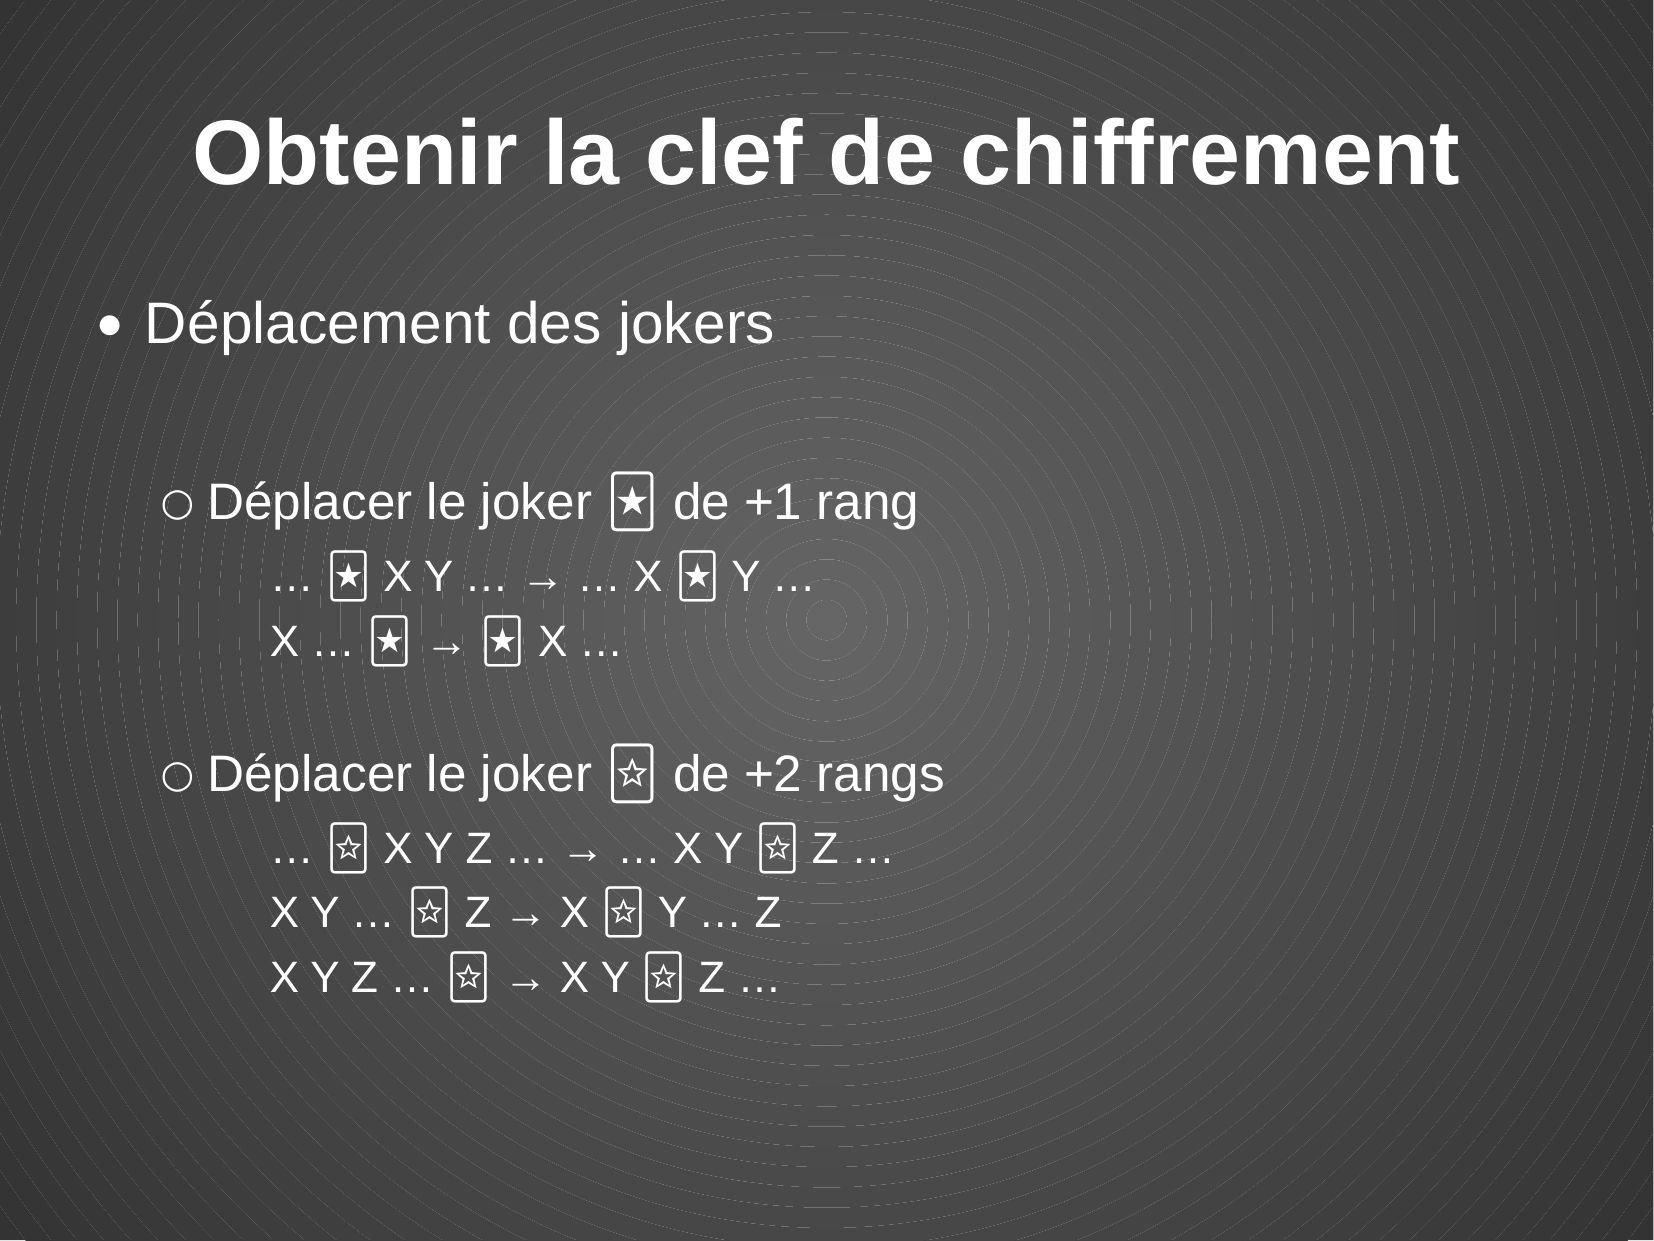

# Obtenir la clef de chiffrement
Déplacement des jokers
Déplacer le joker 🃏 de +1 rang
… 🃏 X Y … → … X 🃏 Y …
X … 🃏 → 🃏 X …
Déplacer le joker 🃟 de +2 rangs
… 🃟 X Y Z … → … X Y 🃟 Z …
X Y … 🃟 Z → X 🃟 Y … Z
X Y Z … 🃟 → X Y 🃟 Z …